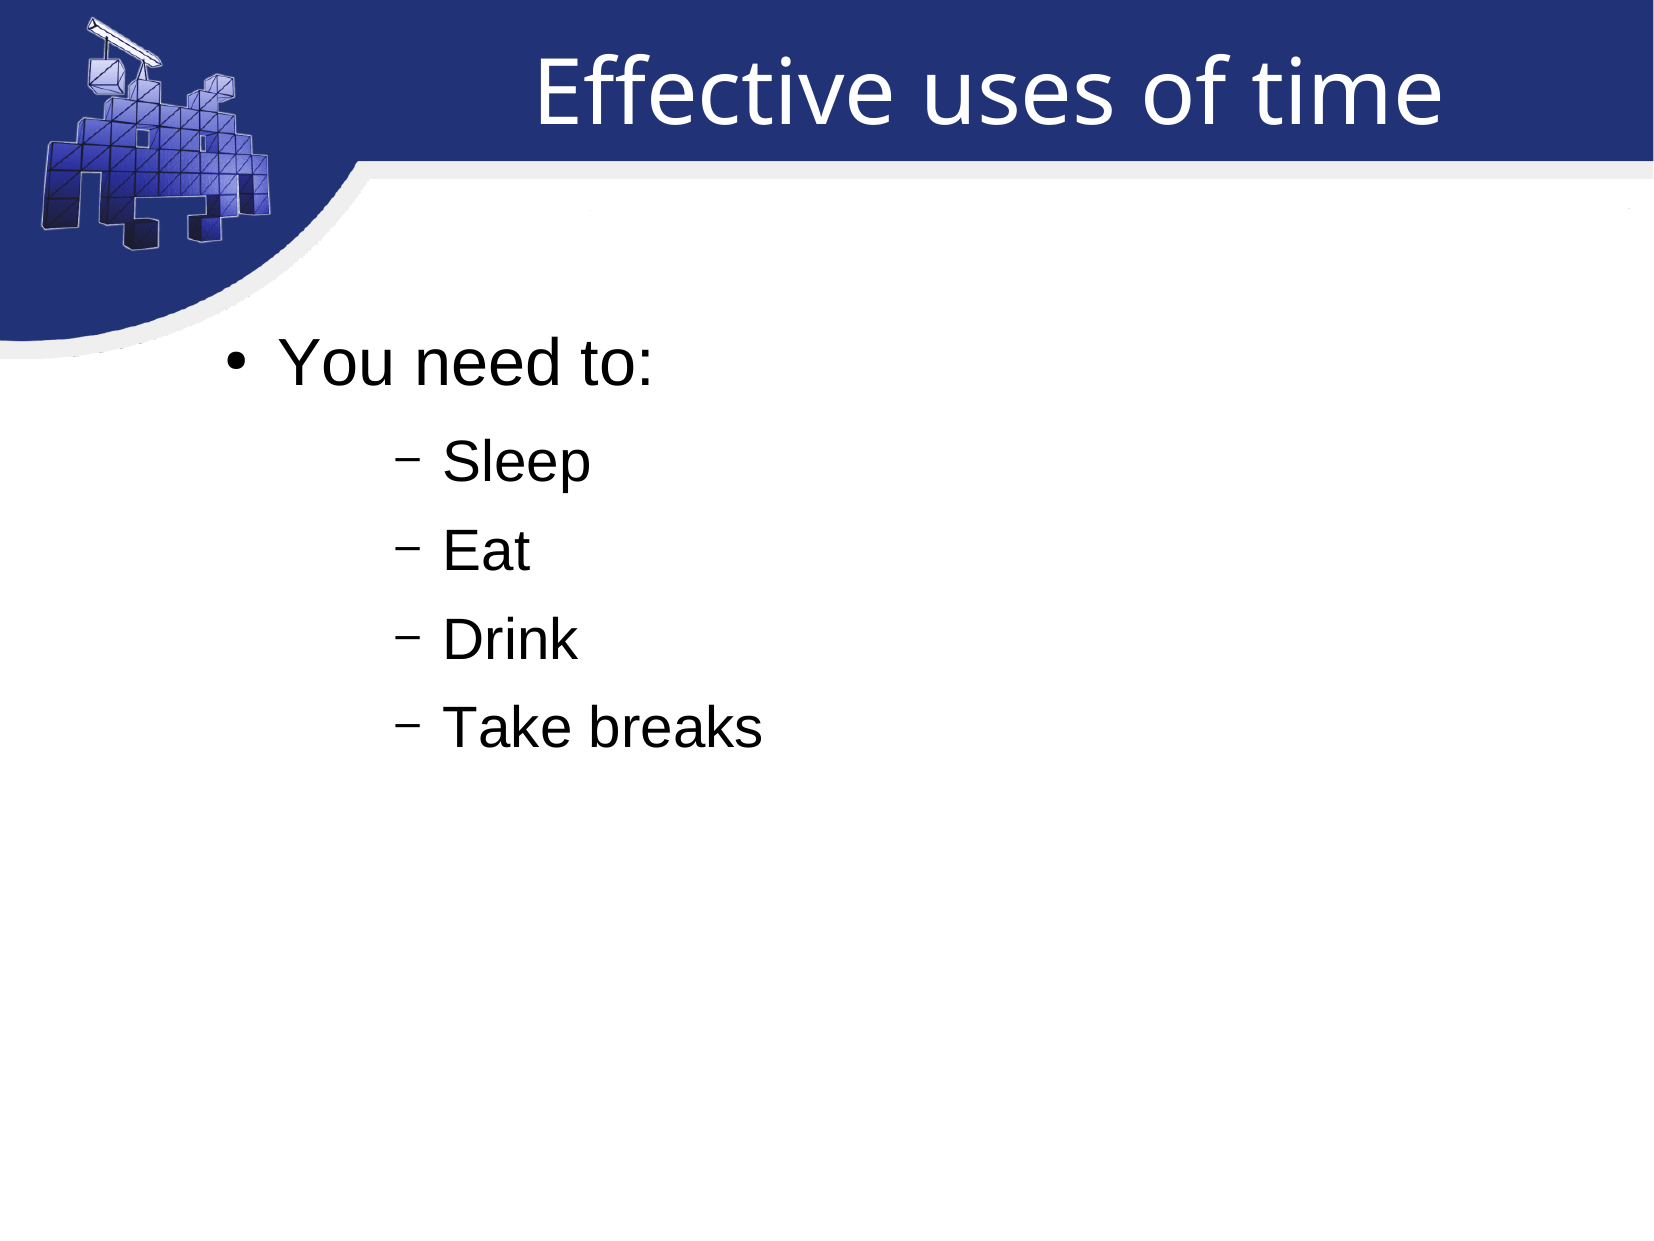

# Effective uses of time
You need to:
Sleep
Eat
Drink
Take breaks